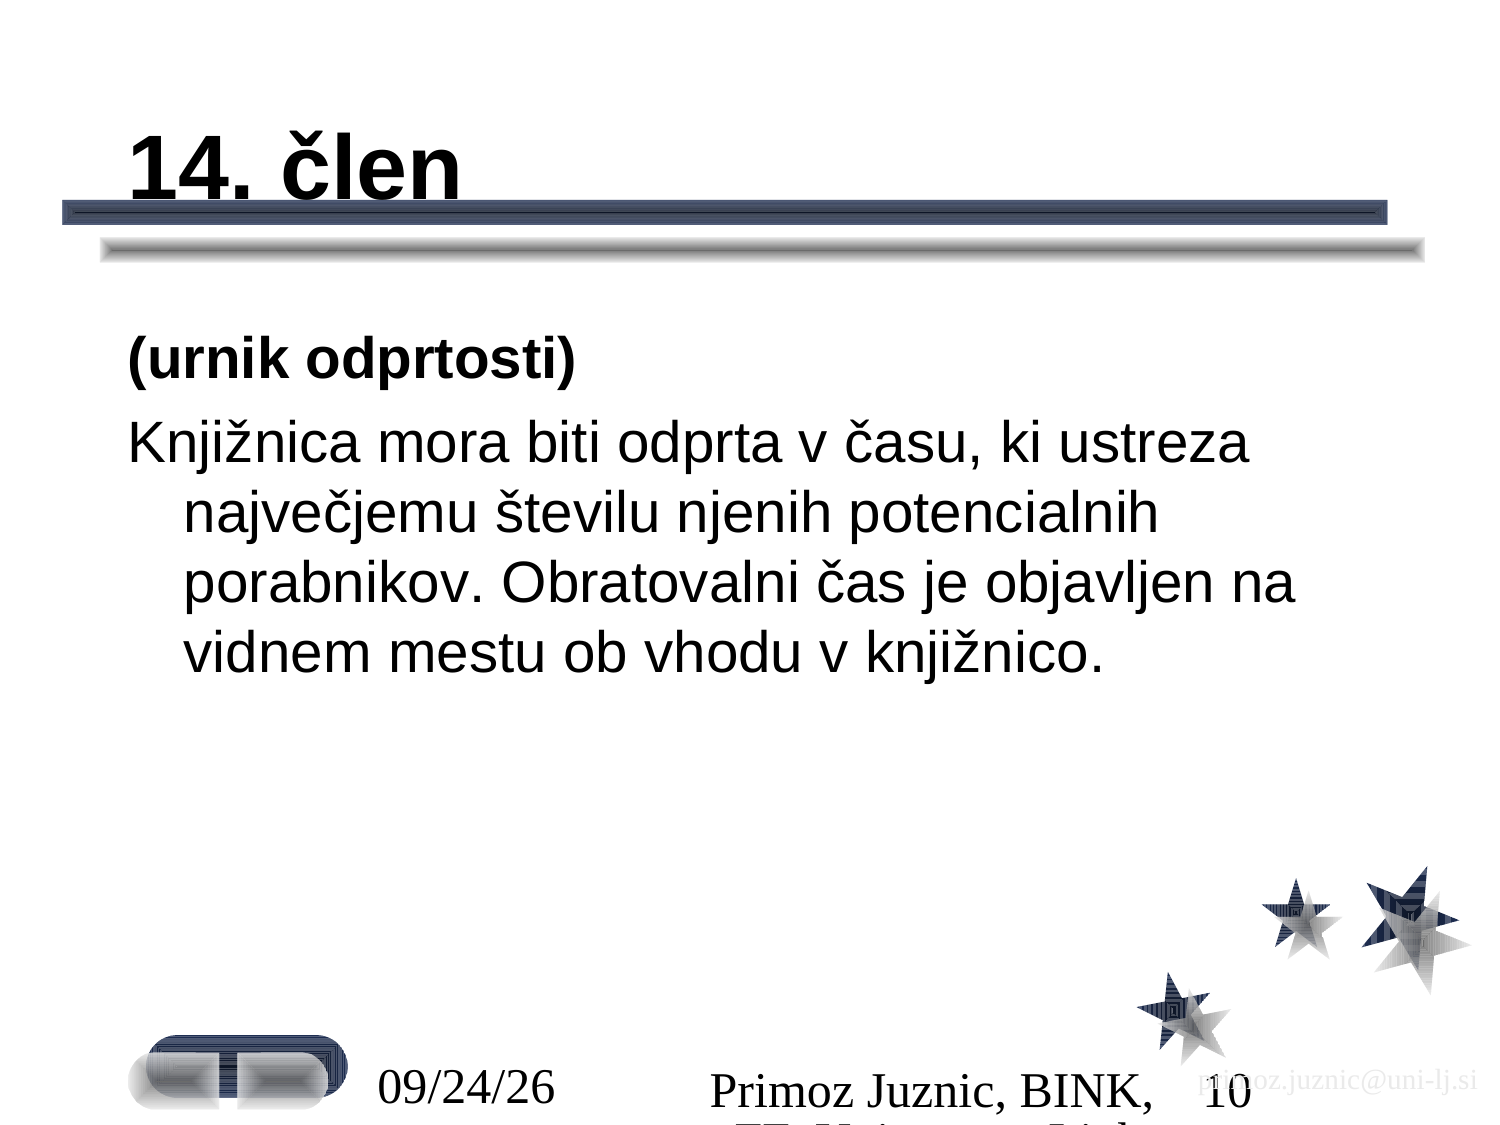

# 14. člen
(urnik odprtosti)
Knjižnica mora biti odprta v času, ki ustreza največjemu številu njenih potencialnih porabnikov. Obratovalni čas je objavljen na vidnem mestu ob vhodu v knjižnico.
Primoz Juznic, BINK, FF, Univerza v Ljubljani
10